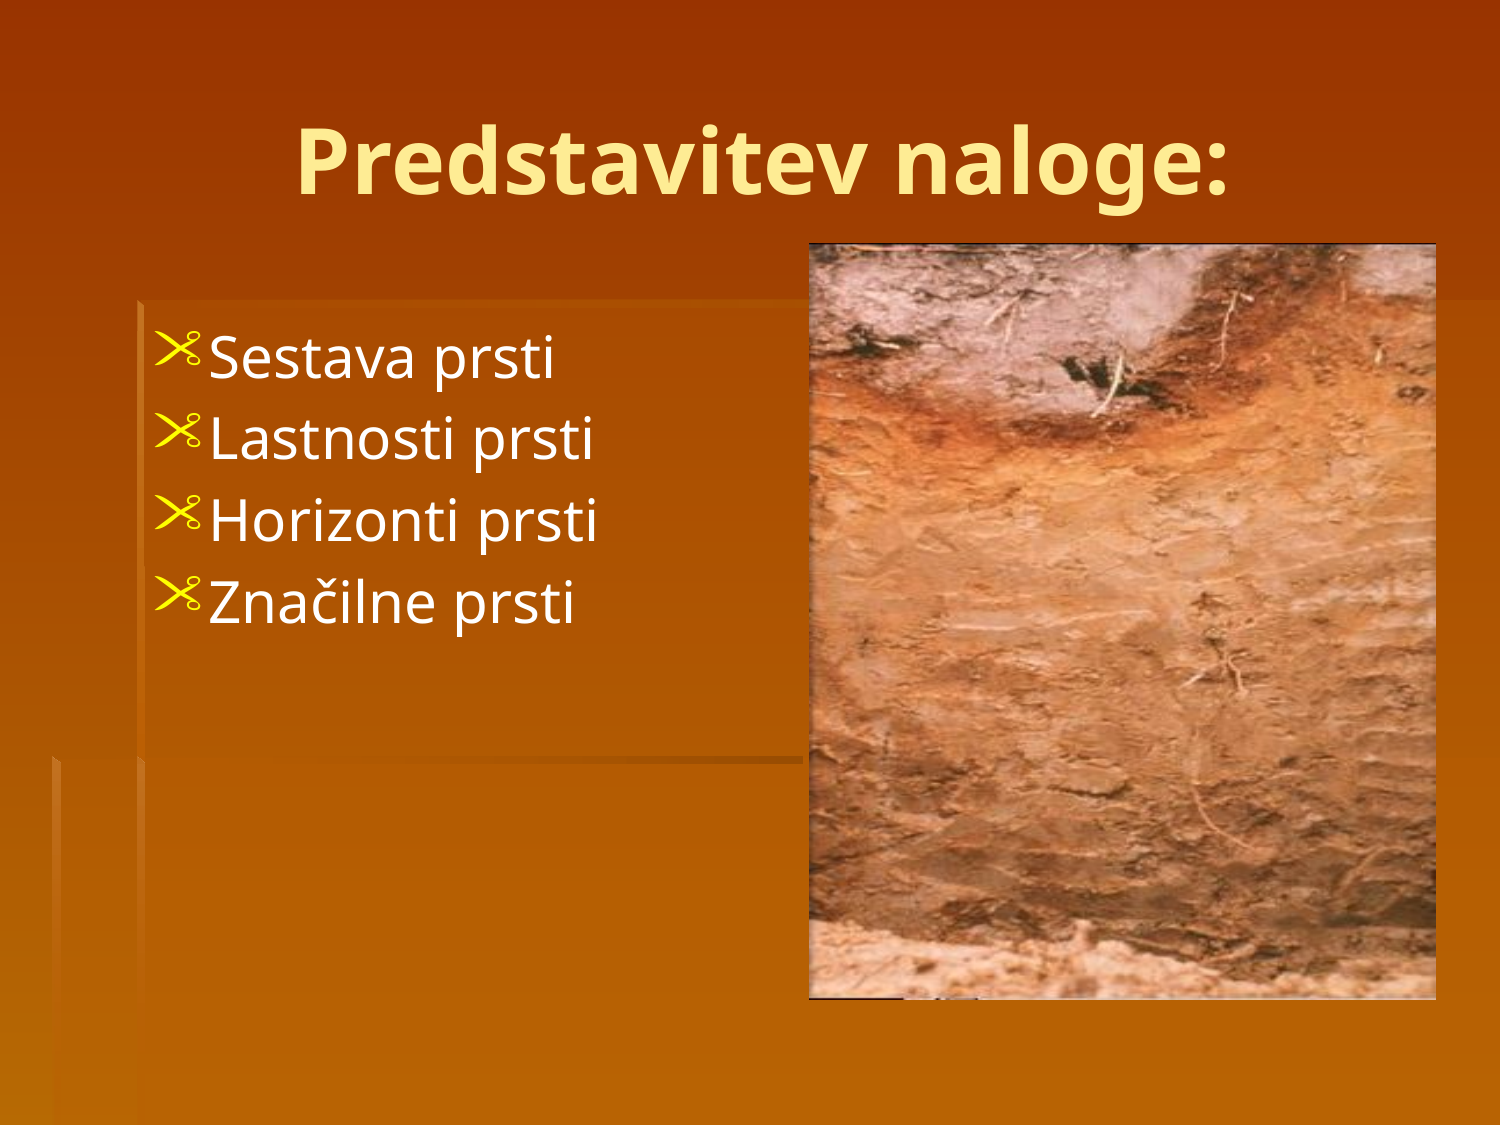

# Predstavitev naloge:
Sestava prsti
Lastnosti prsti
Horizonti prsti
Značilne prsti